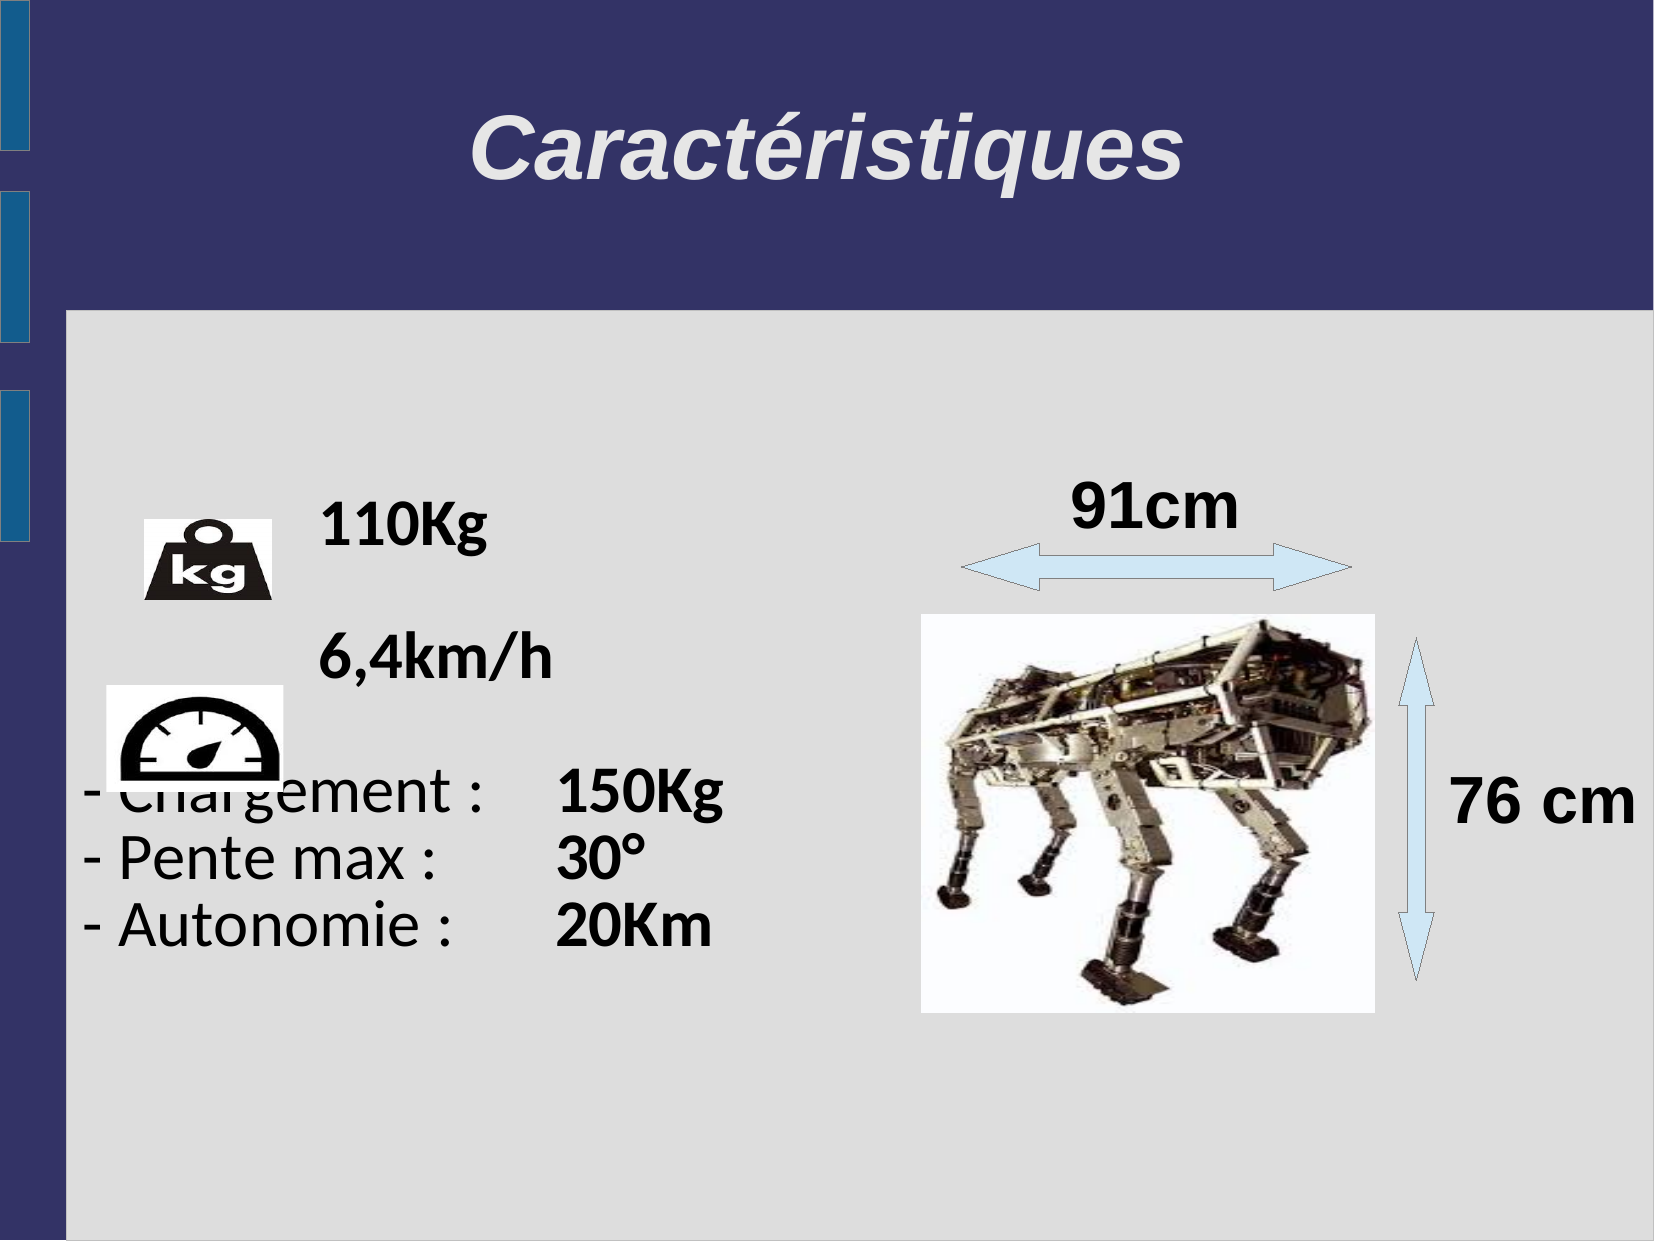

# Caractéristiques
	 	110Kg
 		6,4km/h
- Chargement : 	150Kg
- Pente max :	30°
- Autonomie :	20Km
91cm
76 cm